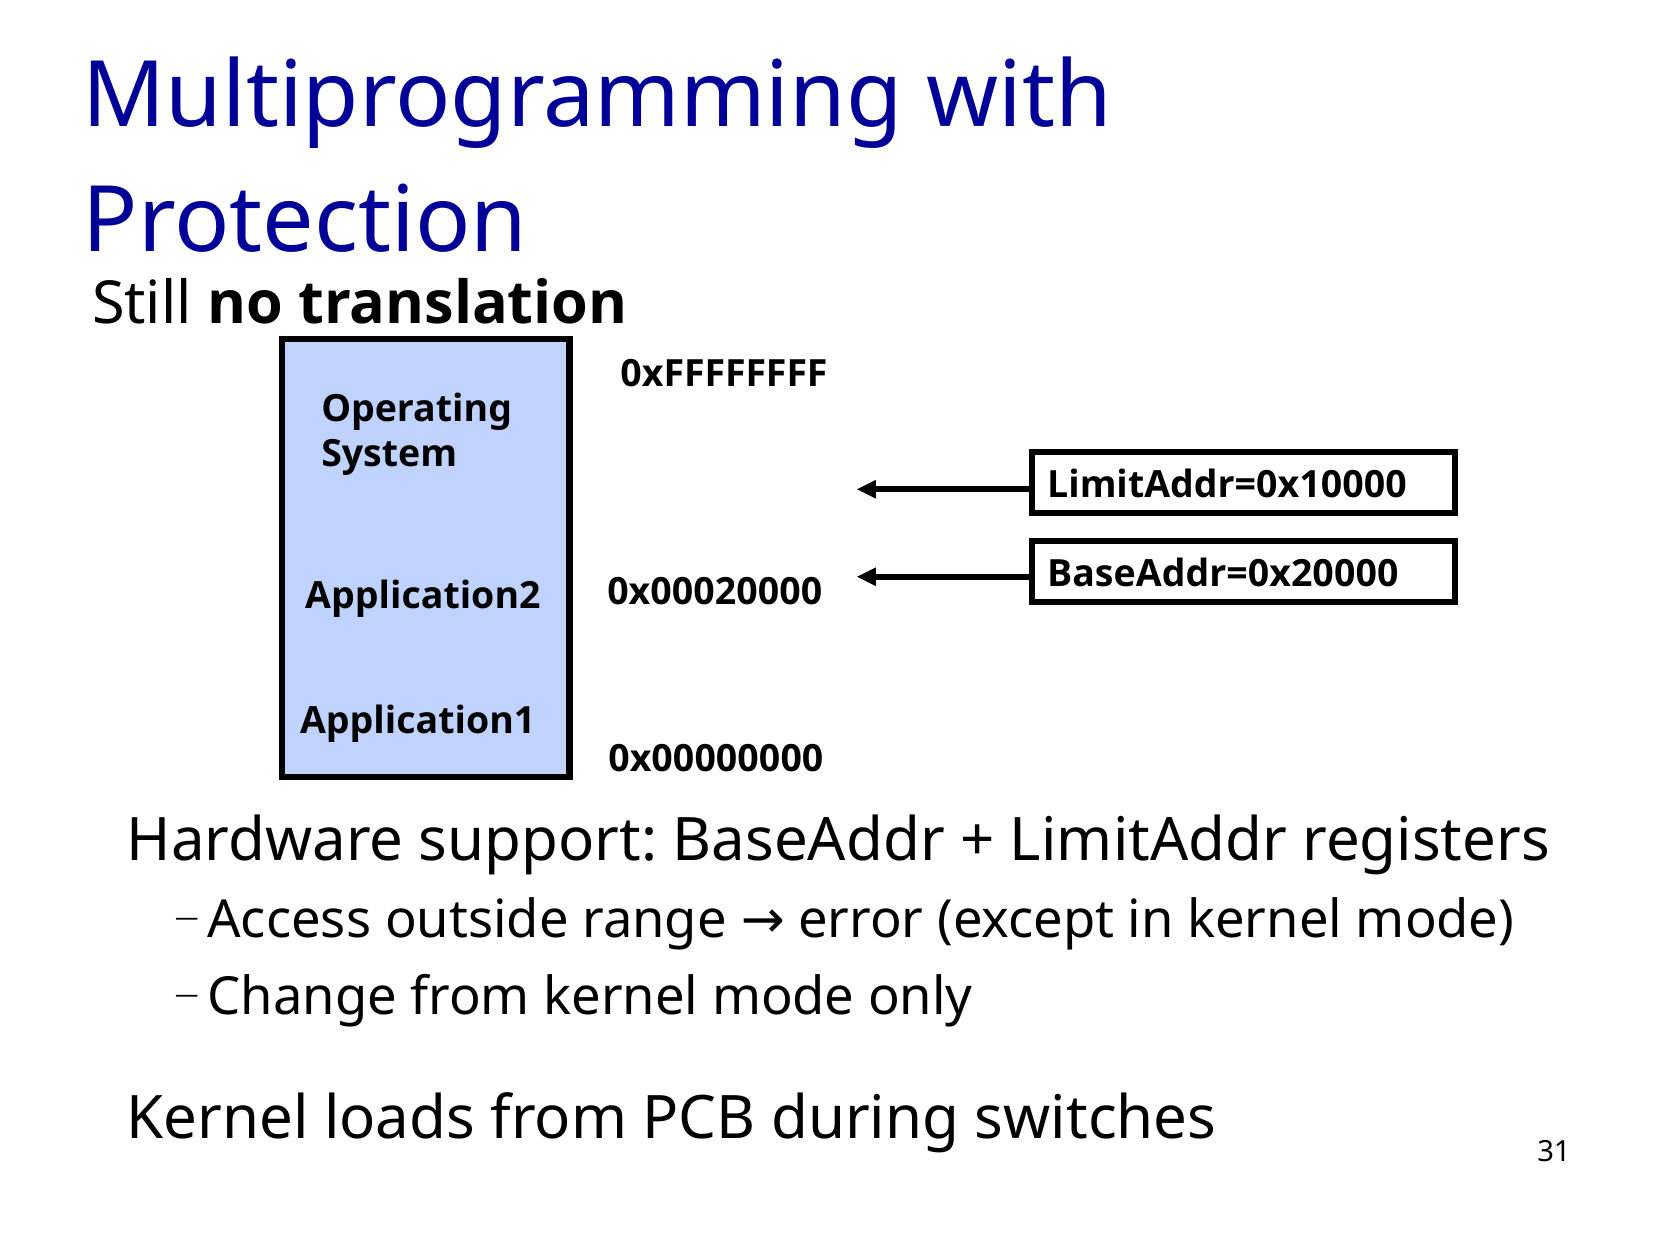

# Multiprogramming with Protection
Still no translation
0xFFFFFFFF
Operating
System
LimitAddr=0x10000
BaseAddr=0x20000
0x00020000
Application2
Application1
0x00000000
Hardware support: BaseAddr + LimitAddr registers
Access outside range → error (except in kernel mode)
Change from kernel mode only
Kernel loads from PCB during switches
31